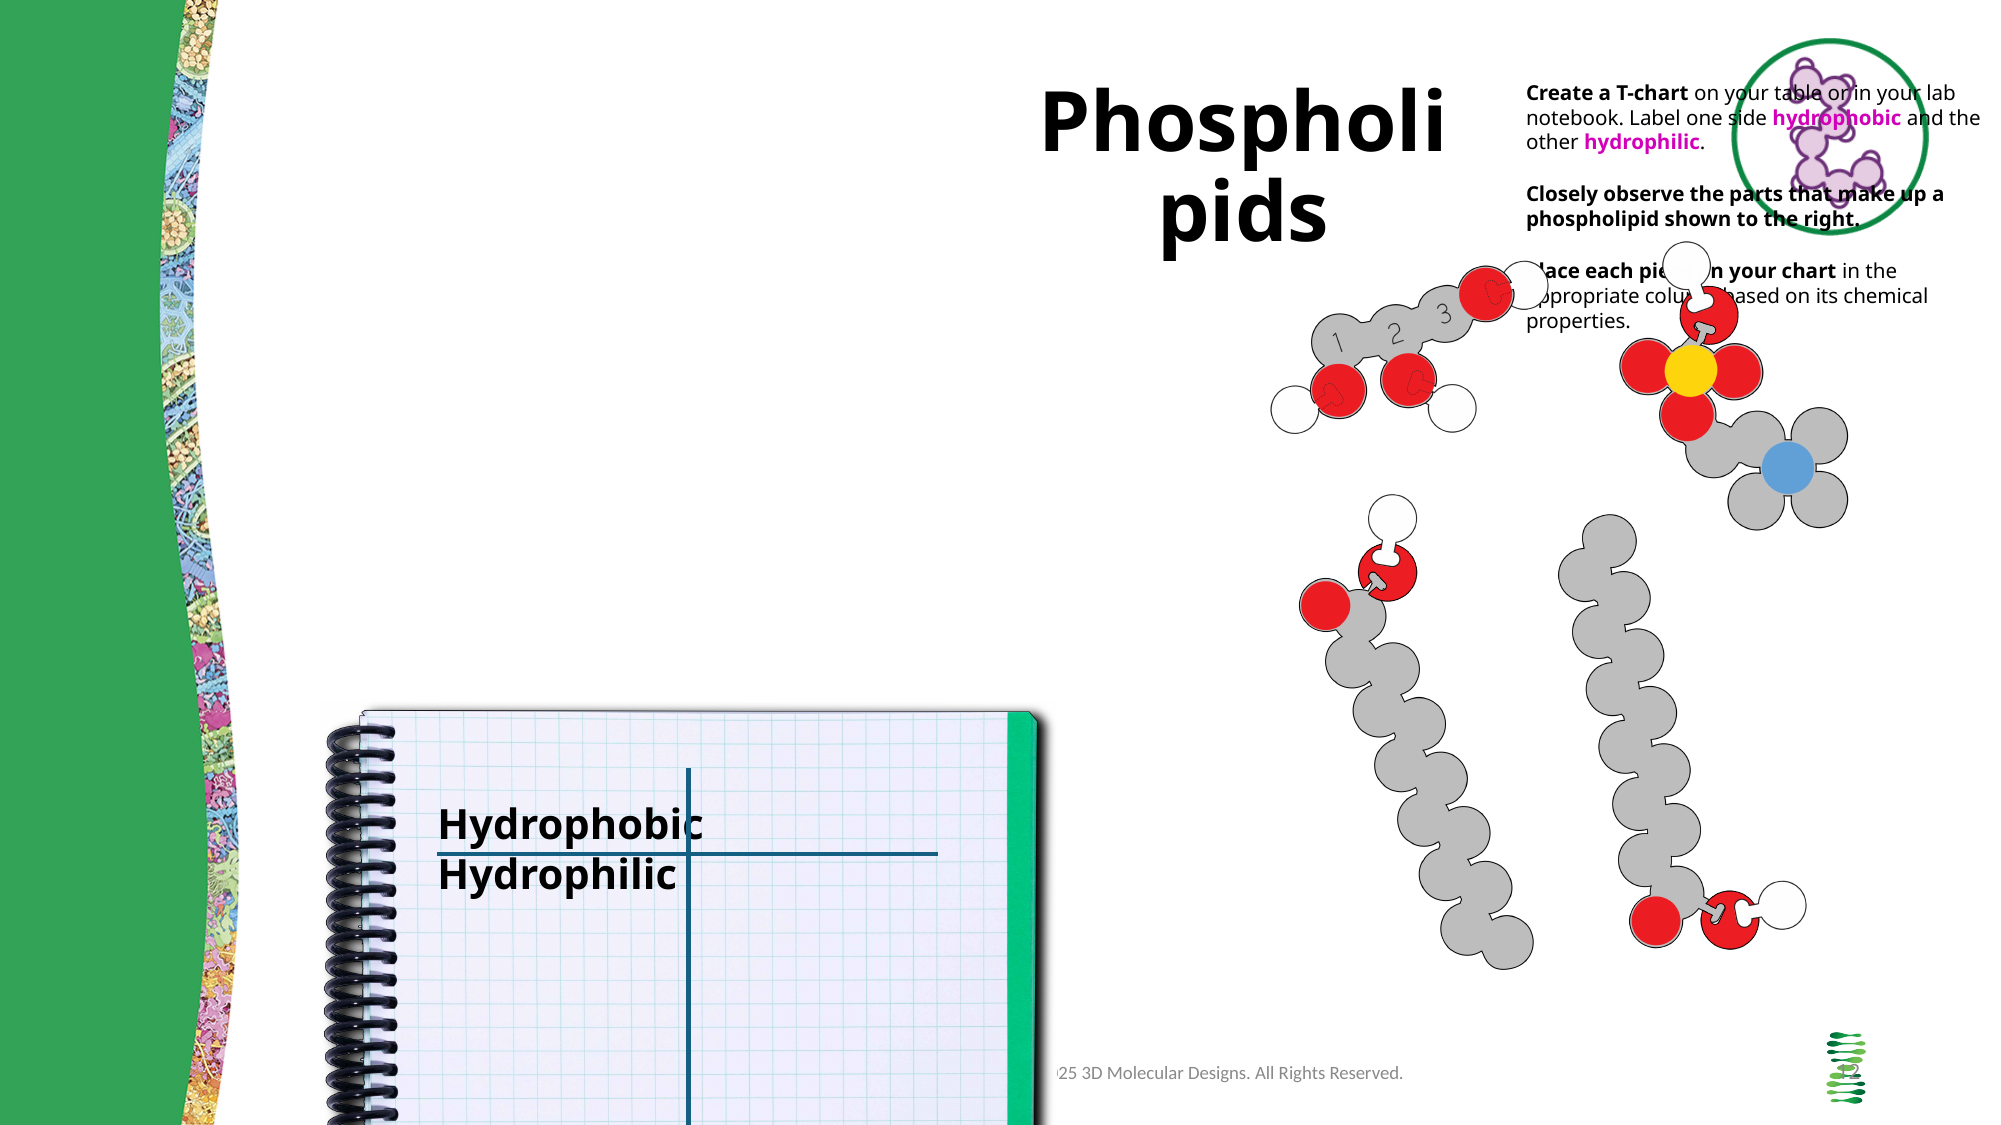

# Phospholipids
Create a T-chart on your table or in your lab notebook. Label one side hydrophobic and the other hydrophilic.
Closely observe the parts that make up a phospholipid shown to the right.
Place each piece on your chart in the appropriate column based on its chemical properties.
Hydrophobic Hydrophilic